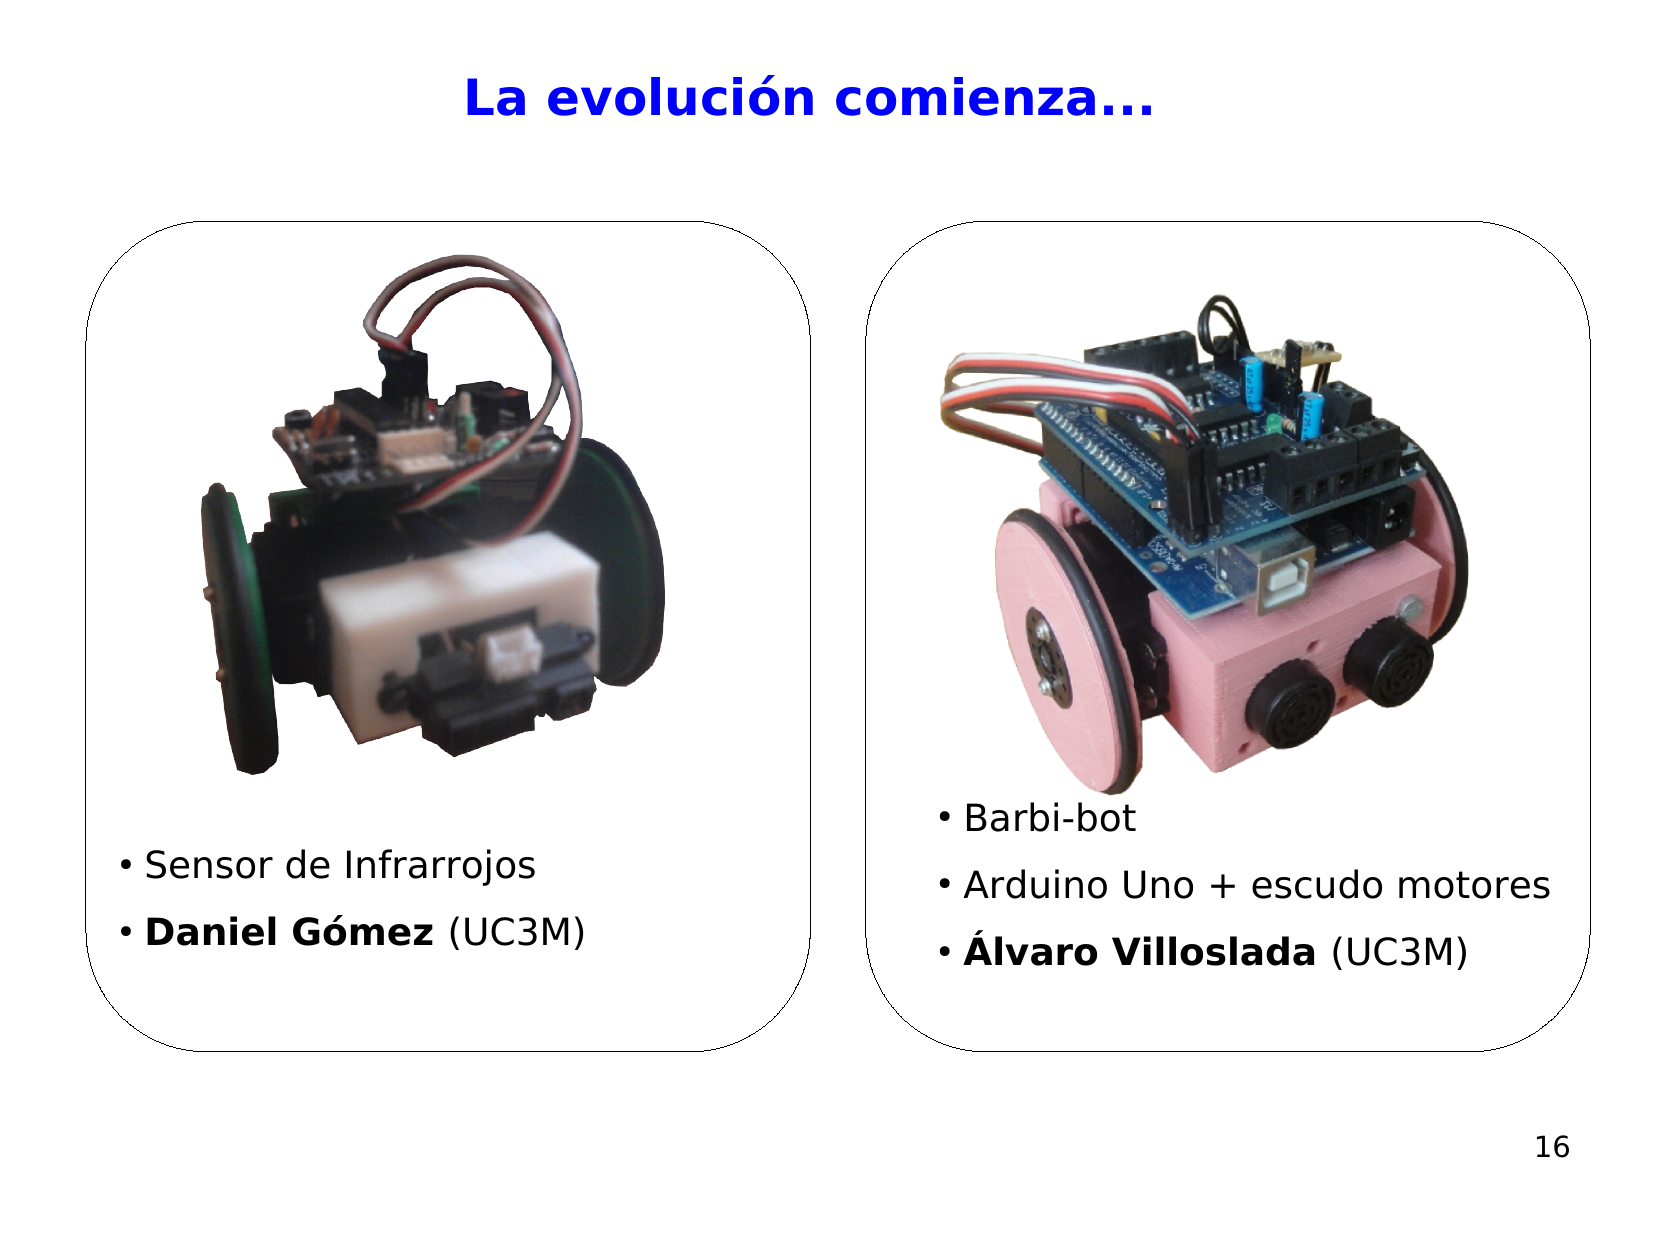

La evolución comienza...
 Barbi-bot
 Arduino Uno + escudo motores
 Álvaro Villoslada (UC3M)
 Sensor de Infrarrojos
 Daniel Gómez (UC3M)
16